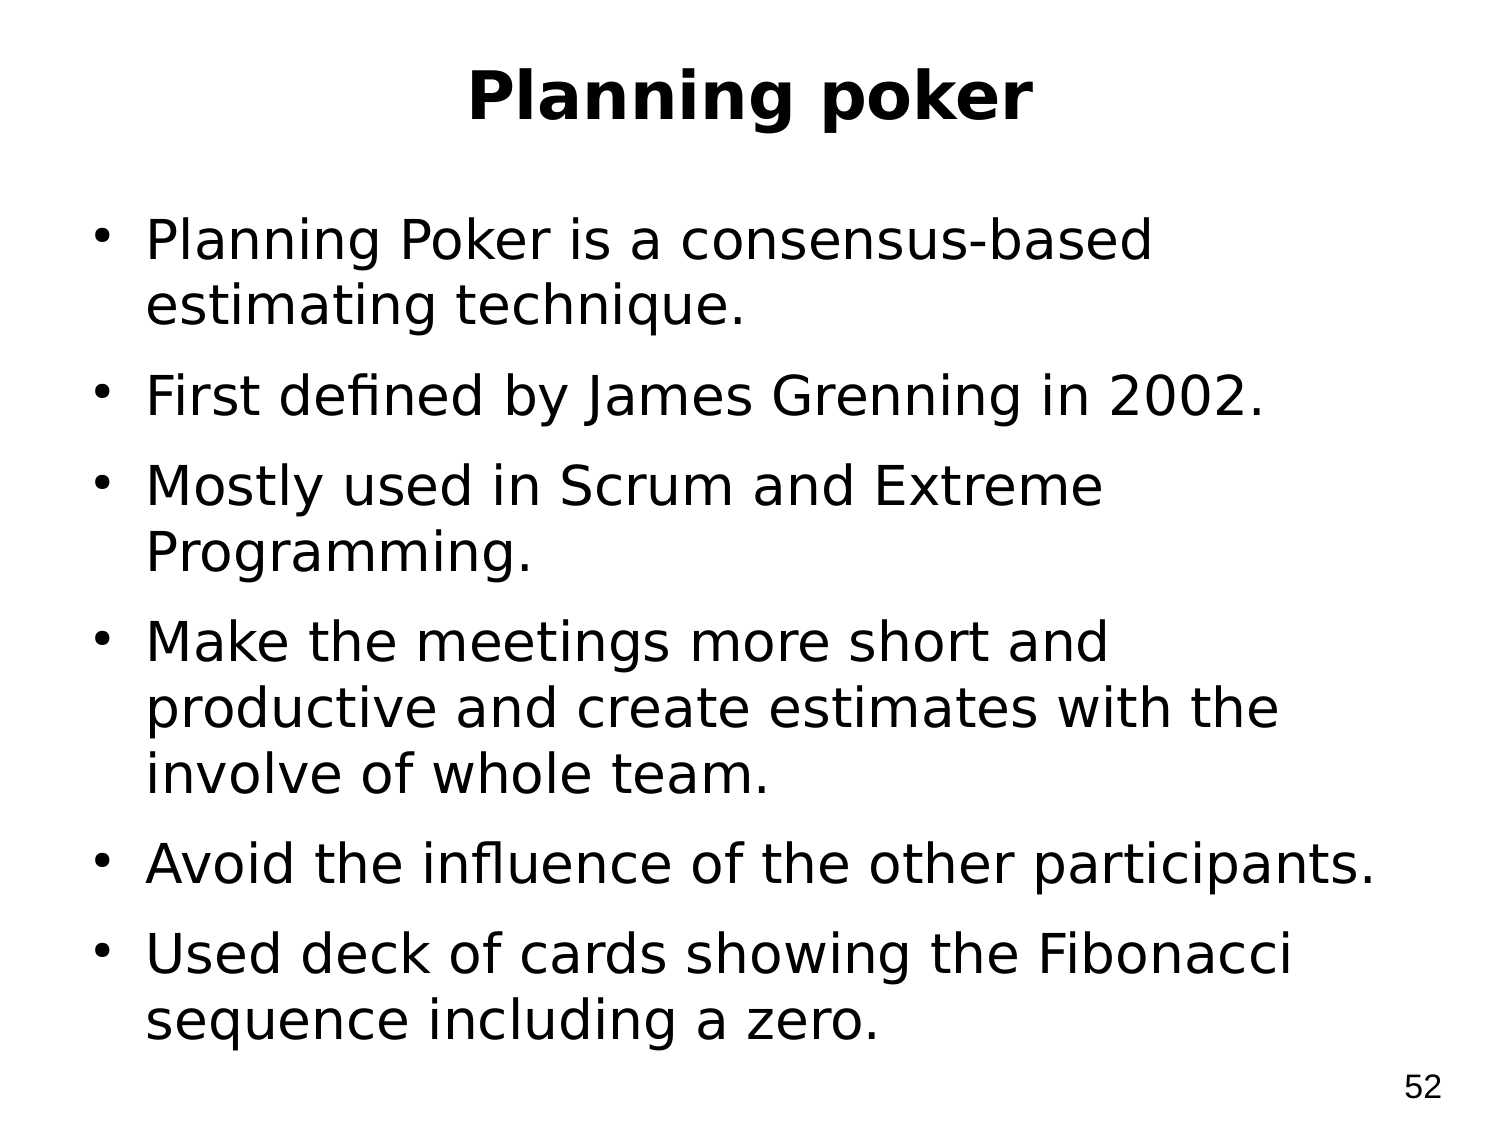

# Planning poker
Planning Poker is a consensus-based estimating technique.
First defined by James Grenning in 2002.
Mostly used in Scrum and Extreme Programming.
Make the meetings more short and productive and create estimates with the involve of whole team.
Avoid the influence of the other participants.
Used deck of cards showing the Fibonacci sequence including a zero.